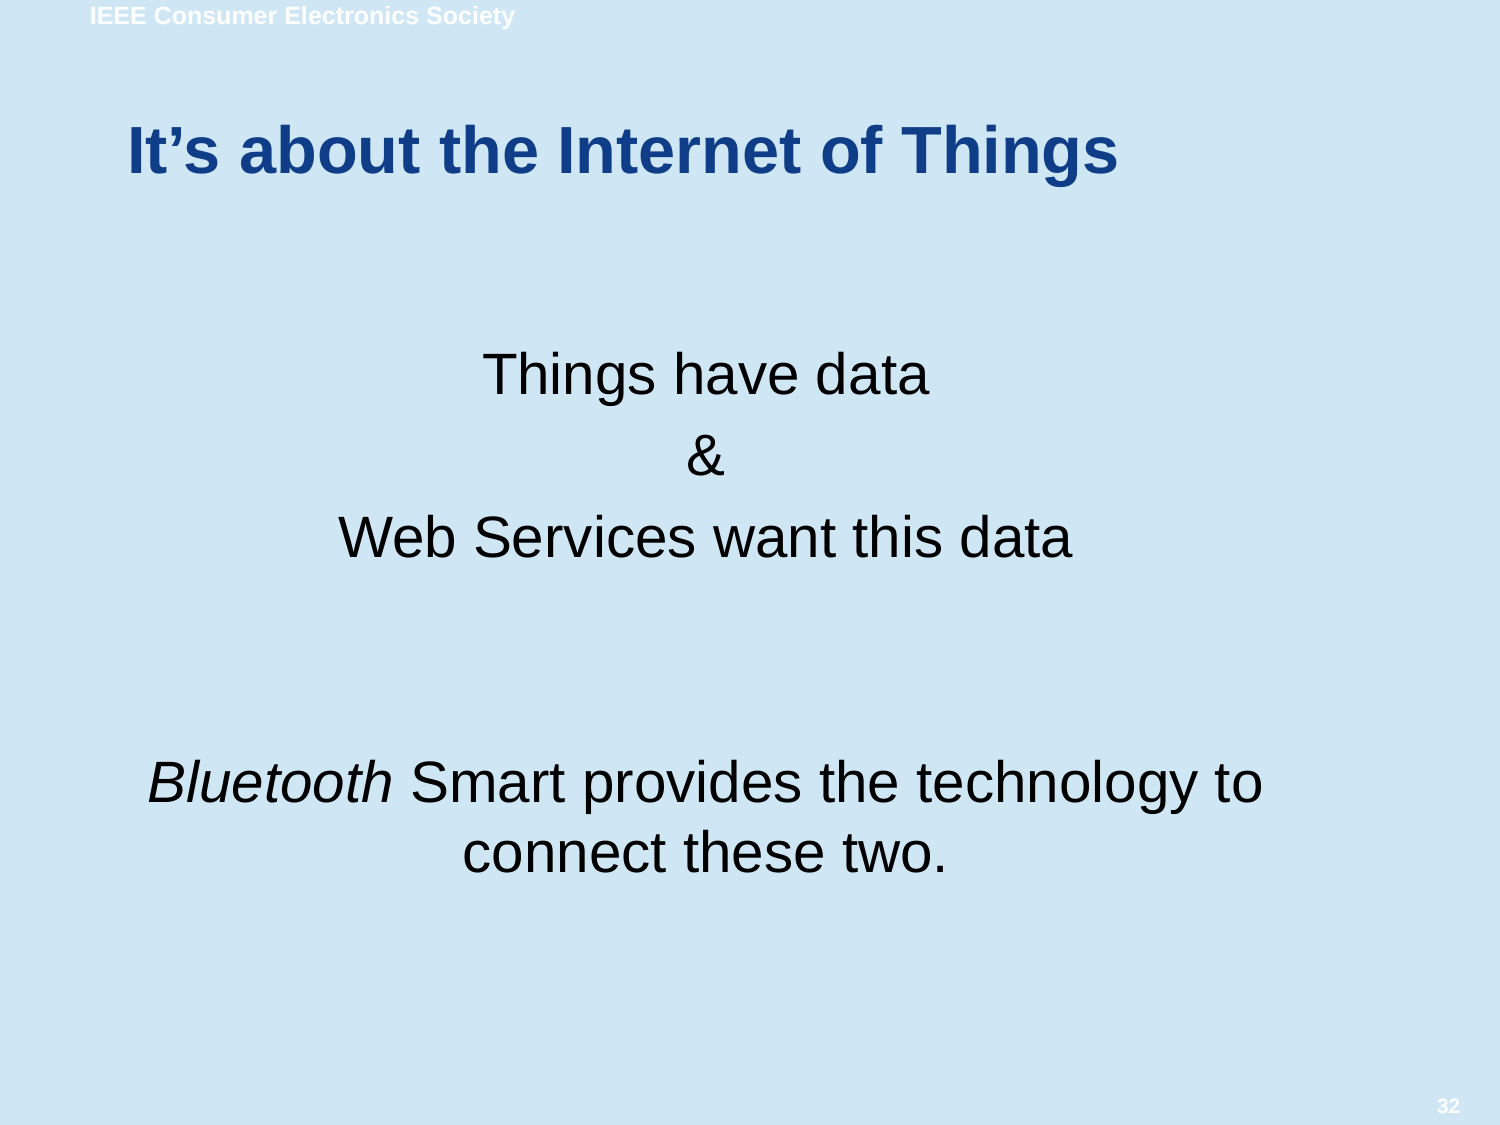

# It’s about the Internet of Things
Things have data
&
Web Services want this data
Bluetooth Smart provides the technology to connect these two.